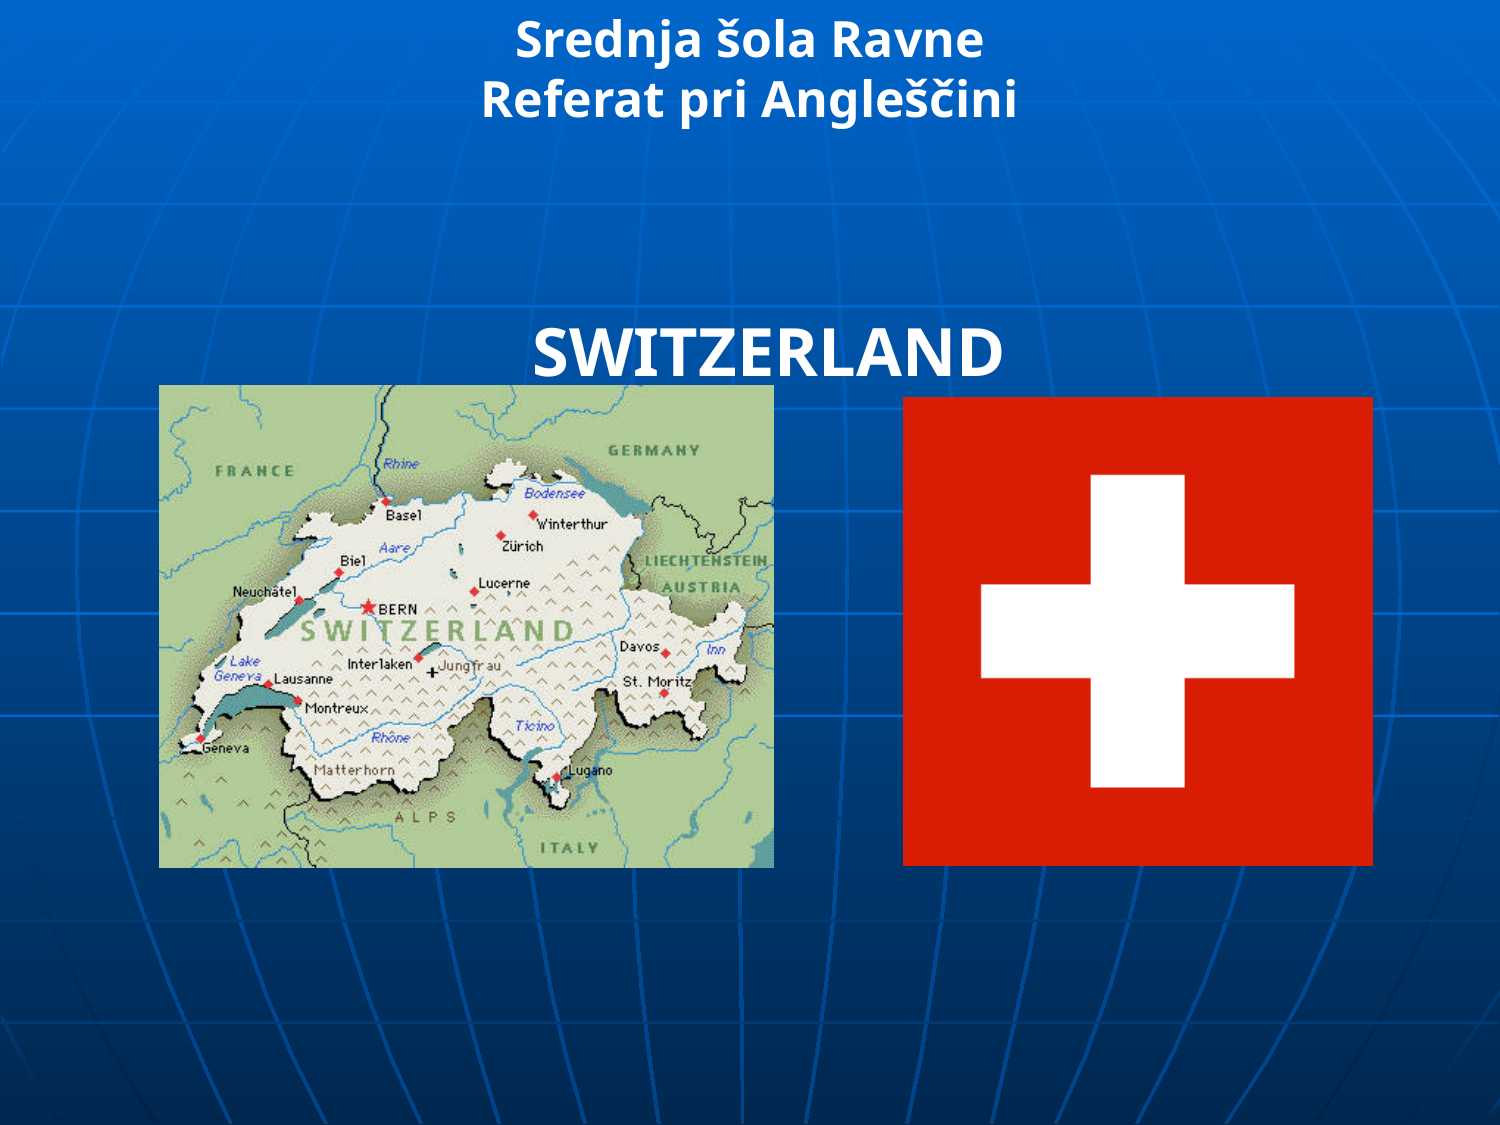

Srednja šola Ravne
Referat pri Angleščini
SWITZERLAND